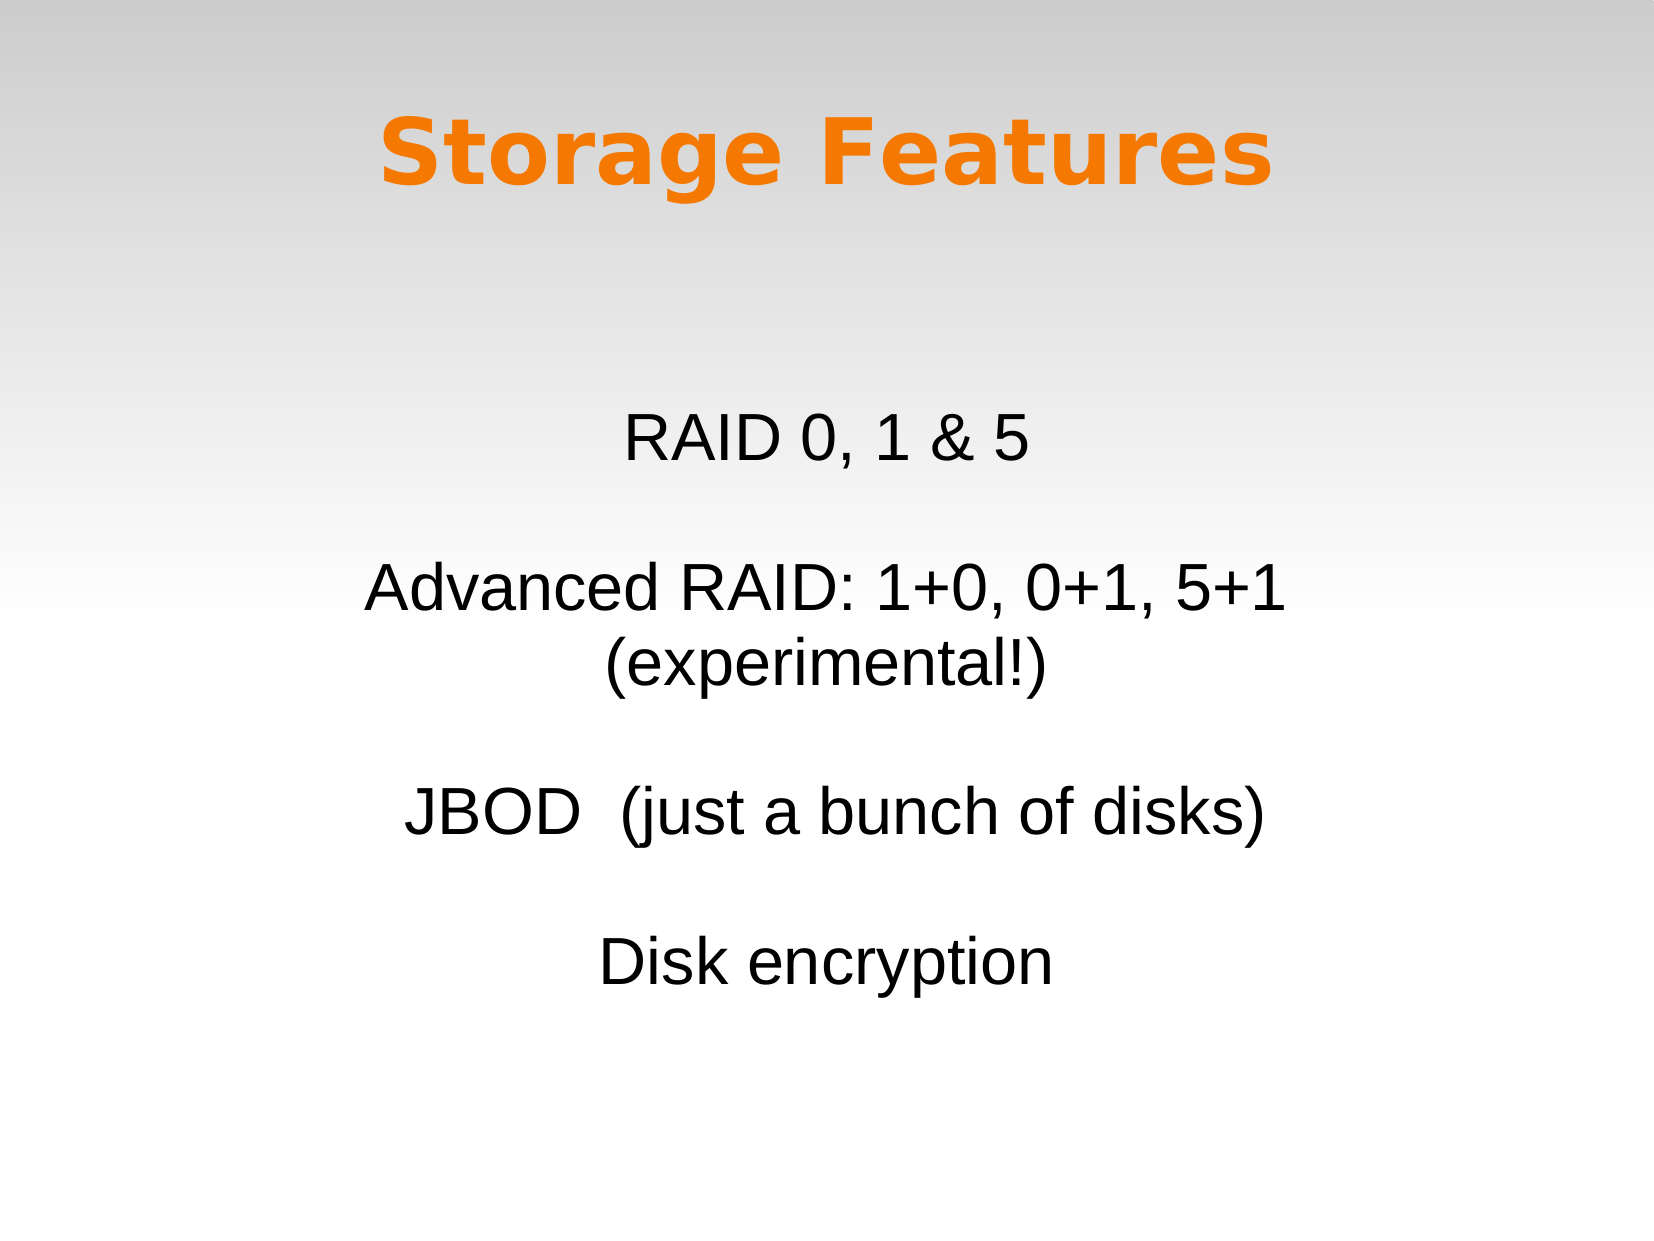

# Storage Features
RAID 0, 1 & 5
Advanced RAID: 1+0, 0+1, 5+1
(experimental!)
 JBOD (just a bunch of disks)
Disk encryption